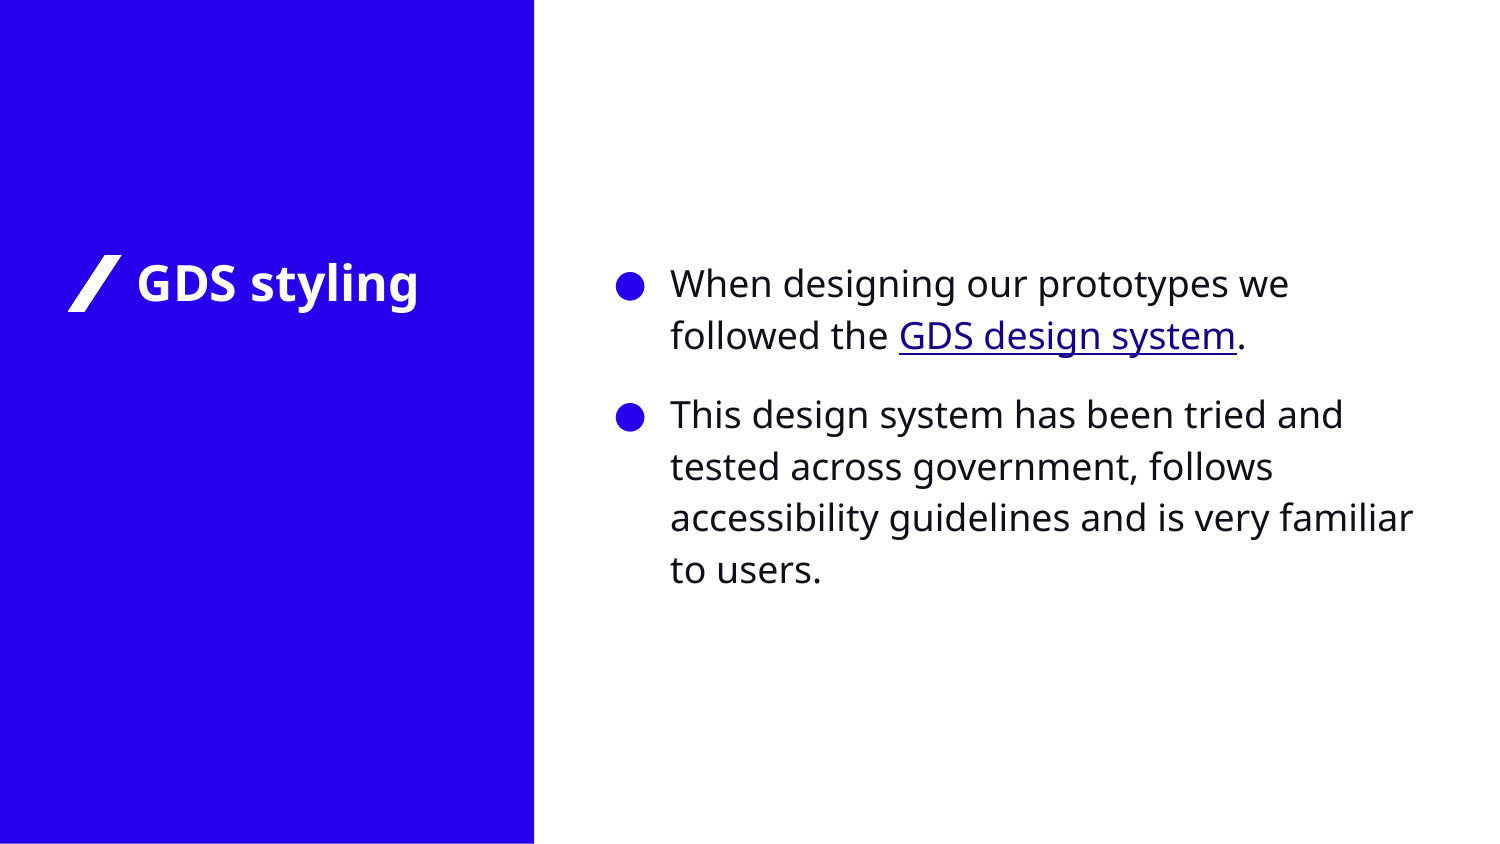

When designing our prototypes we followed the GDS design system.
This design system has been tried and tested across government, follows accessibility guidelines and is very familiar to users.
# GDS styling